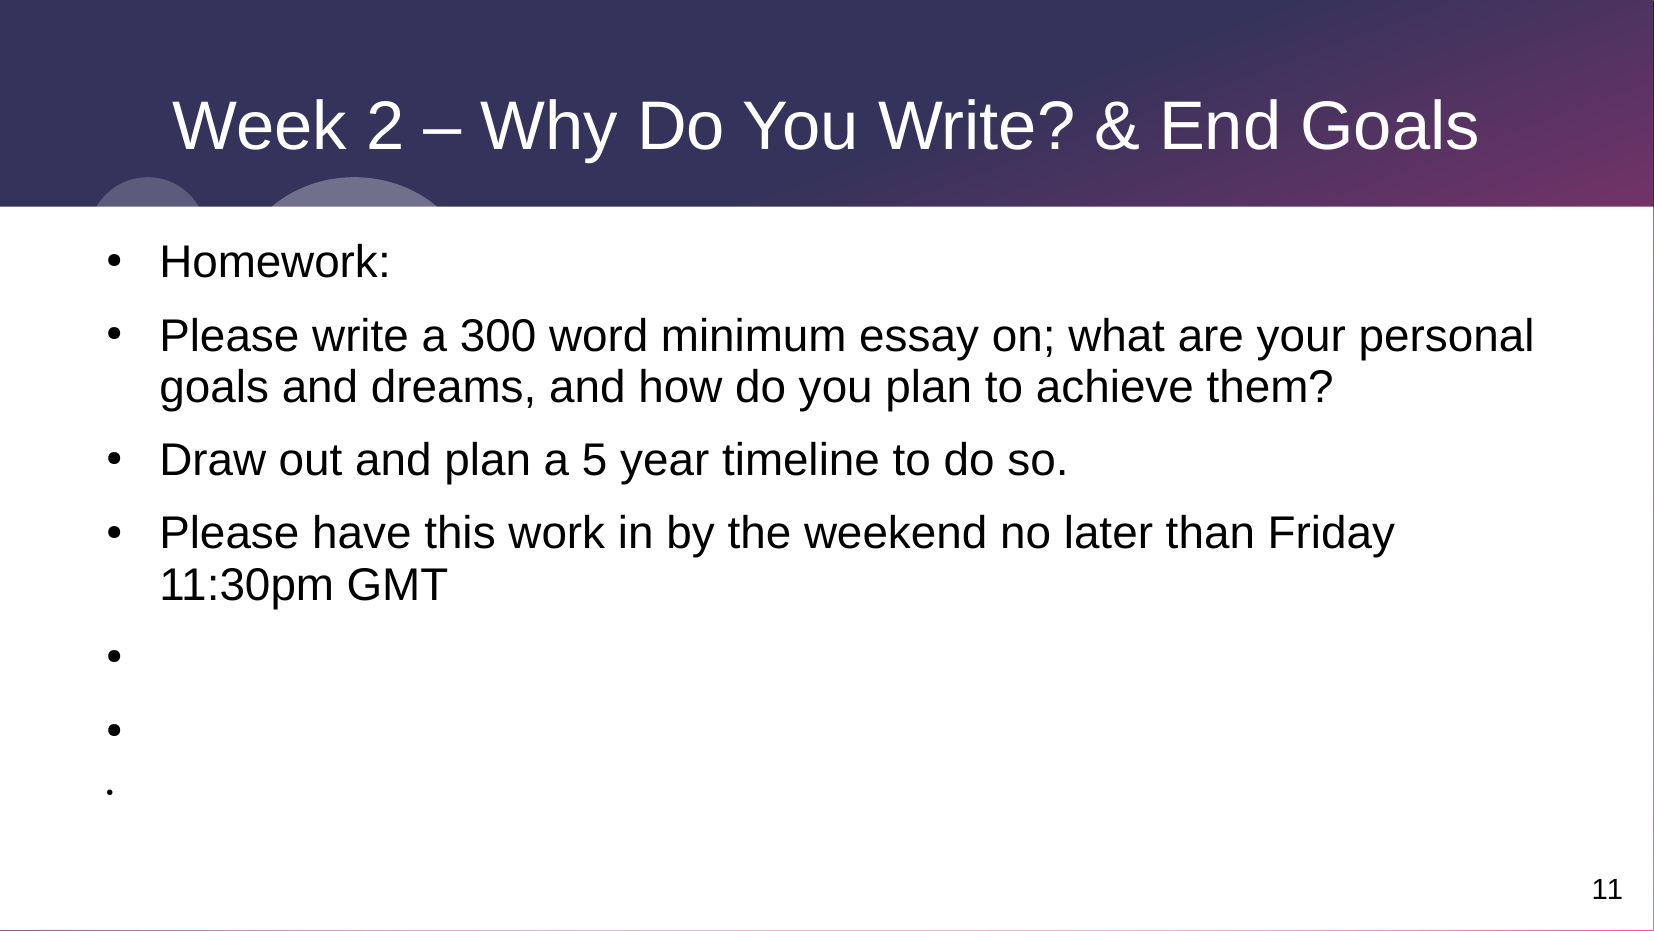

# Week 2 – Why Do You Write? & End Goals
Homework:
Please write a 300 word minimum essay on; what are your personal goals and dreams, and how do you plan to achieve them?
Draw out and plan a 5 year timeline to do so.
Please have this work in by the weekend no later than Friday 11:30pm GMT
11